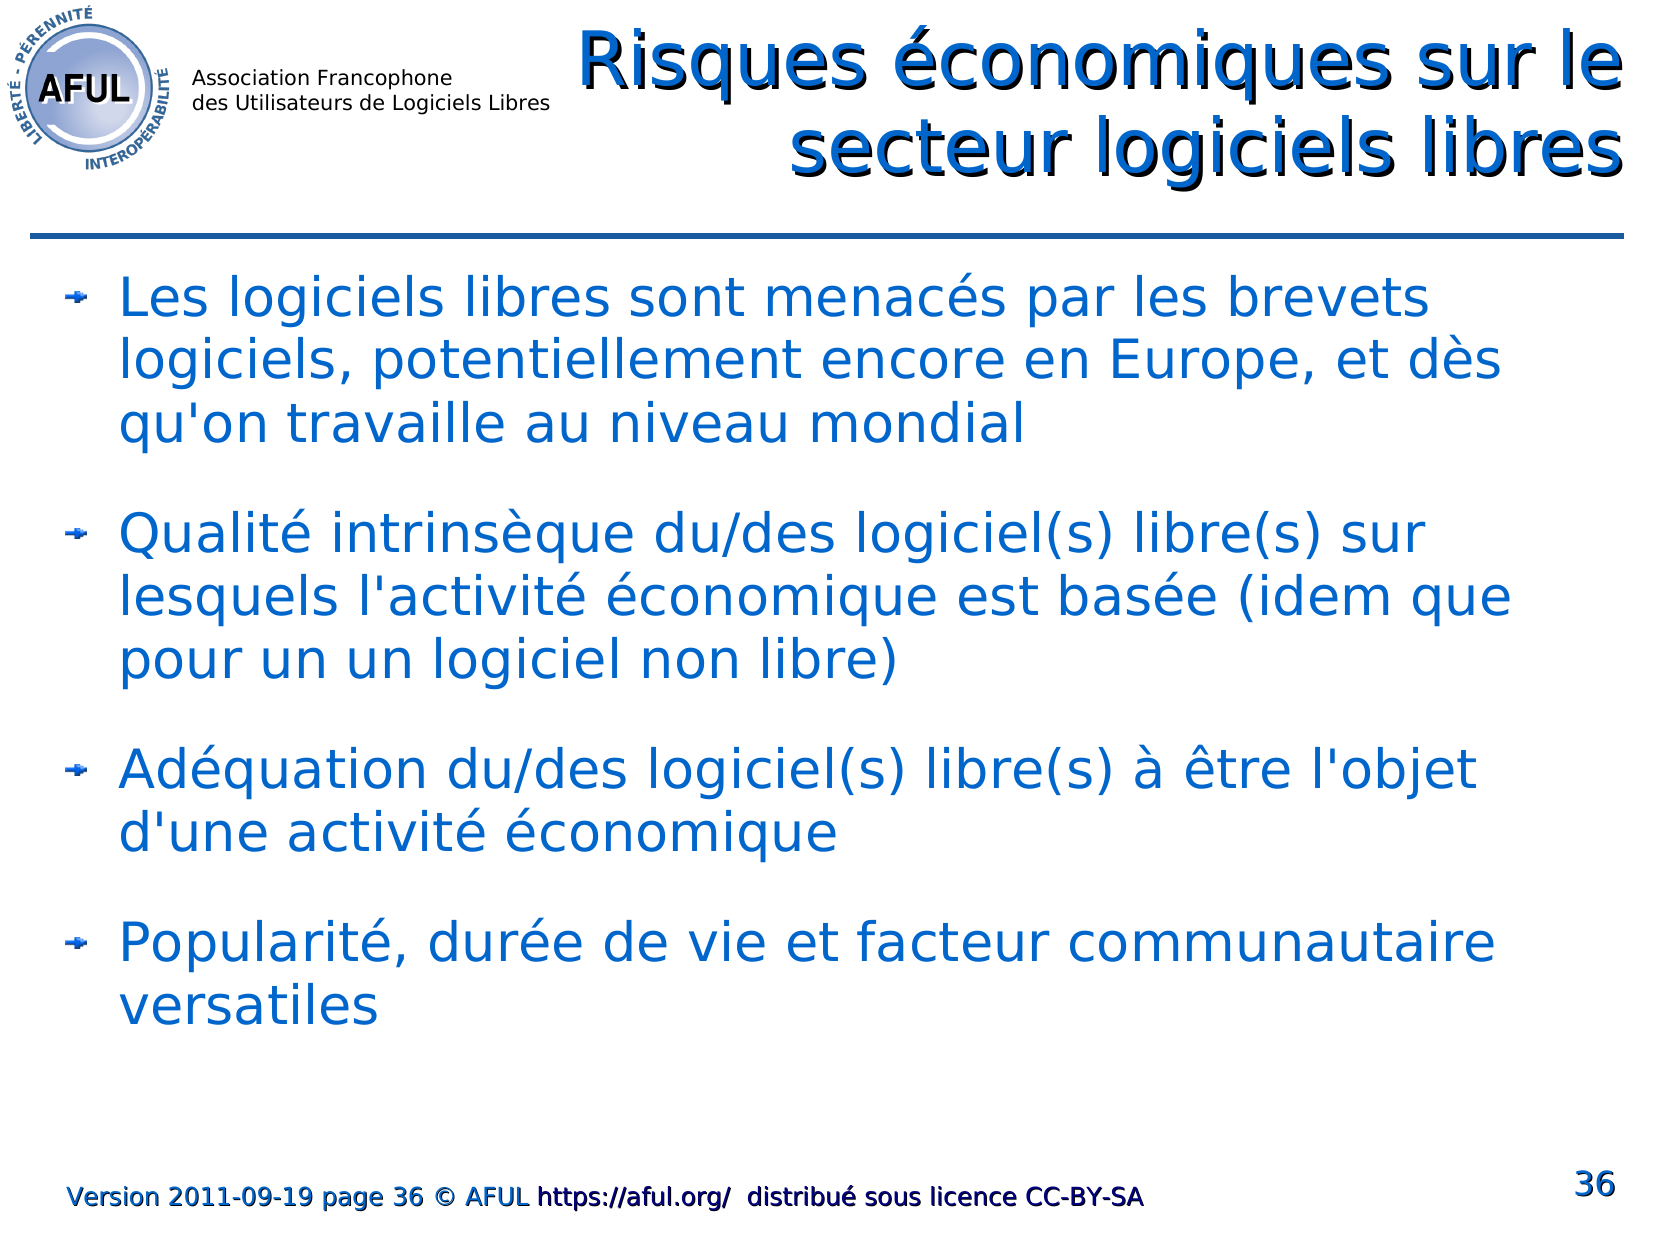

# Risques économiques sur le secteur logiciels libres
Les logiciels libres sont menacés par les brevets logiciels, potentiellement encore en Europe, et dès qu'on travaille au niveau mondial
Qualité intrinsèque du/des logiciel(s) libre(s) sur lesquels l'activité économique est basée (idem que pour un un logiciel non libre)
Adéquation du/des logiciel(s) libre(s) à être l'objet d'une activité économique
Popularité, durée de vie et facteur communautaire versatiles